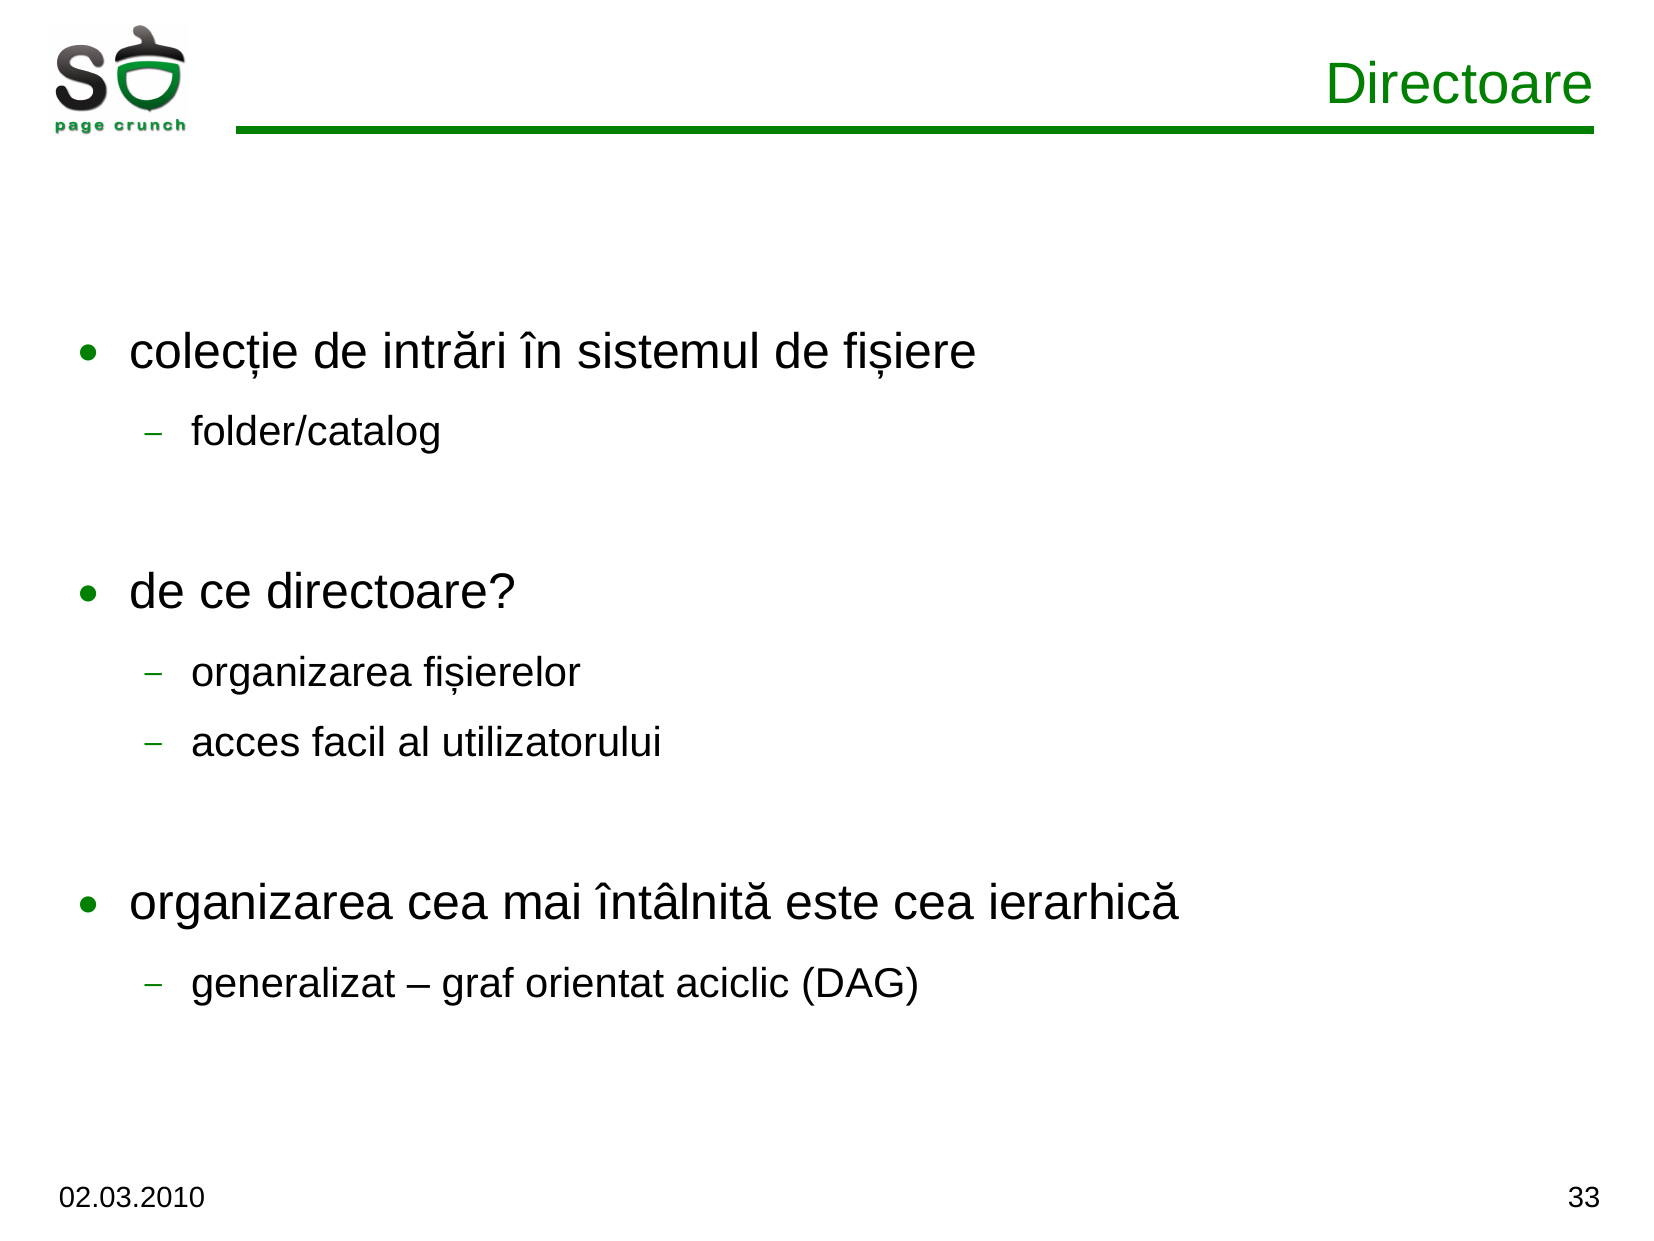

# Directoare
colecție de intrări în sistemul de fișiere
folder/catalog
de ce directoare?
organizarea fișierelor
acces facil al utilizatorului
organizarea cea mai întâlnită este cea ierarhică
generalizat – graf orientat aciclic (DAG)
02.03.2010
33